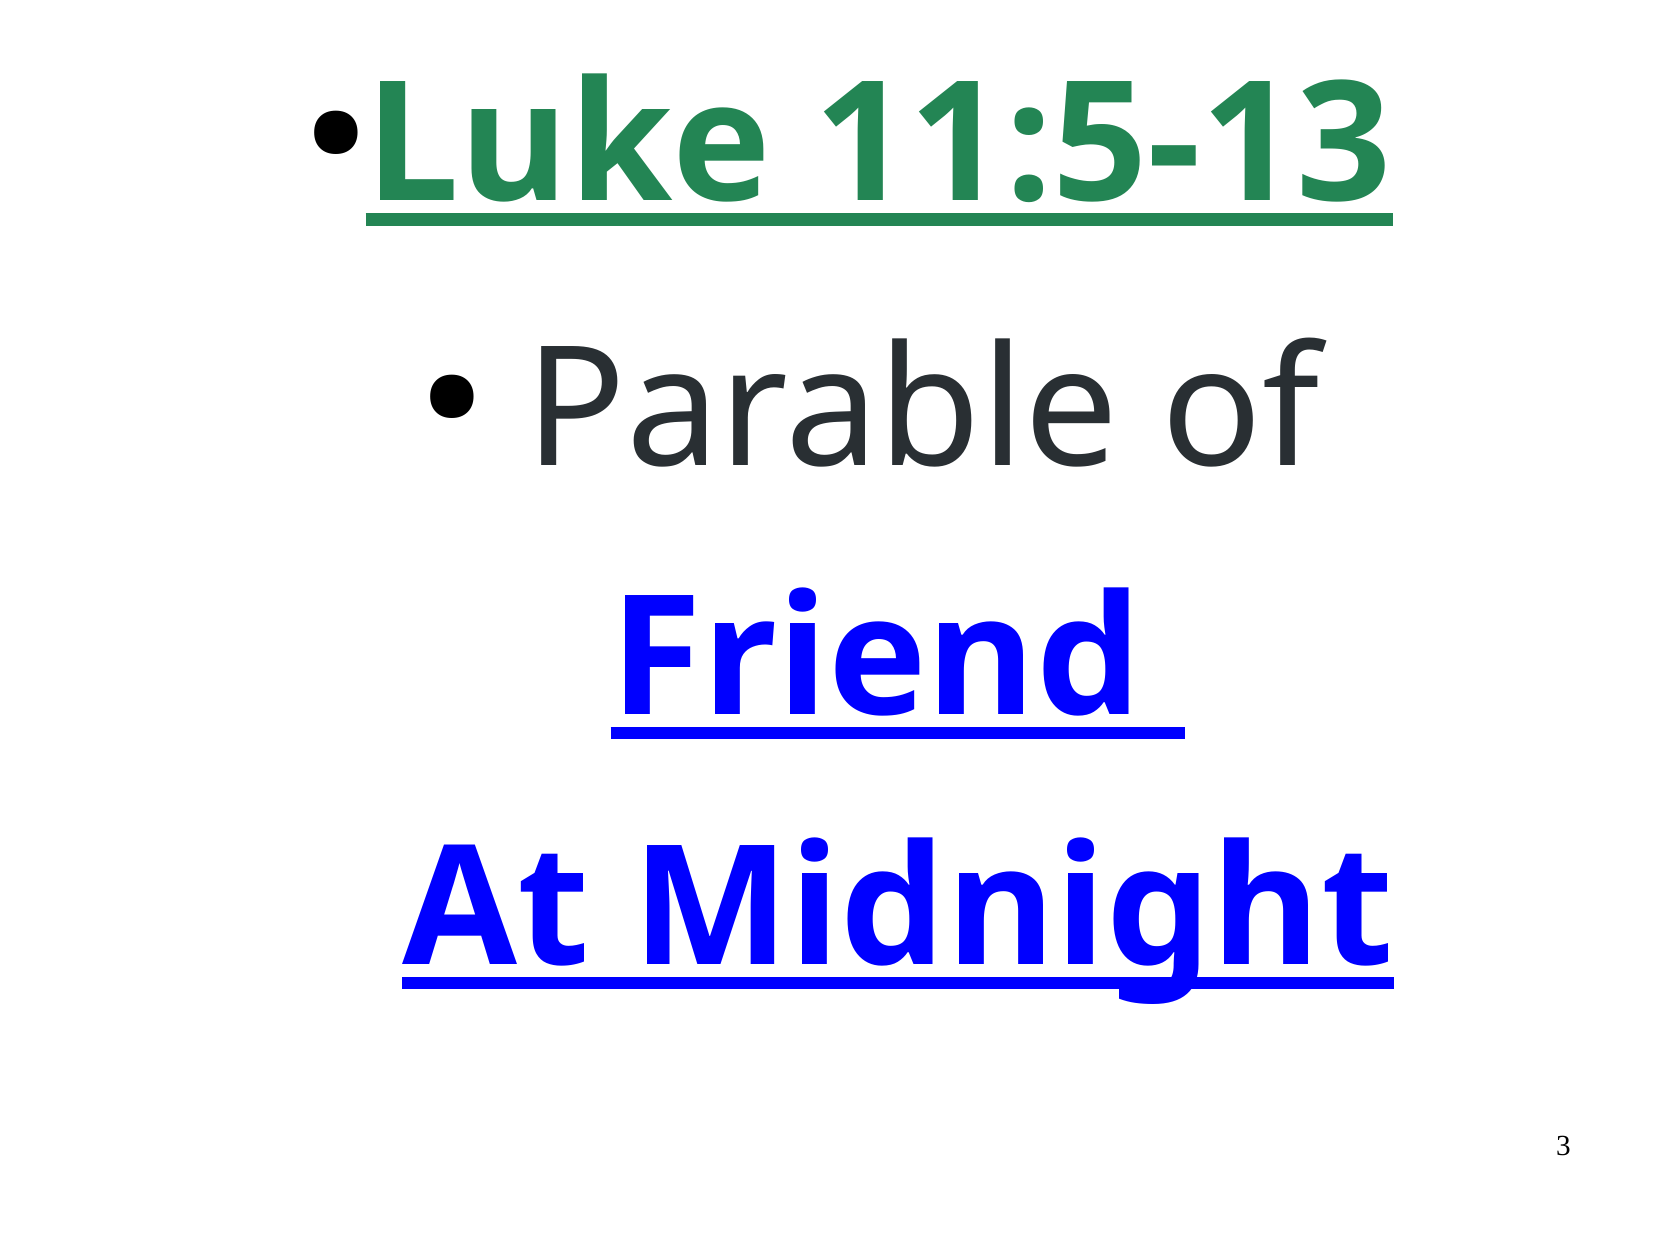

# Luke 11:5-13
 Parable of
Friend
At Midnight
3